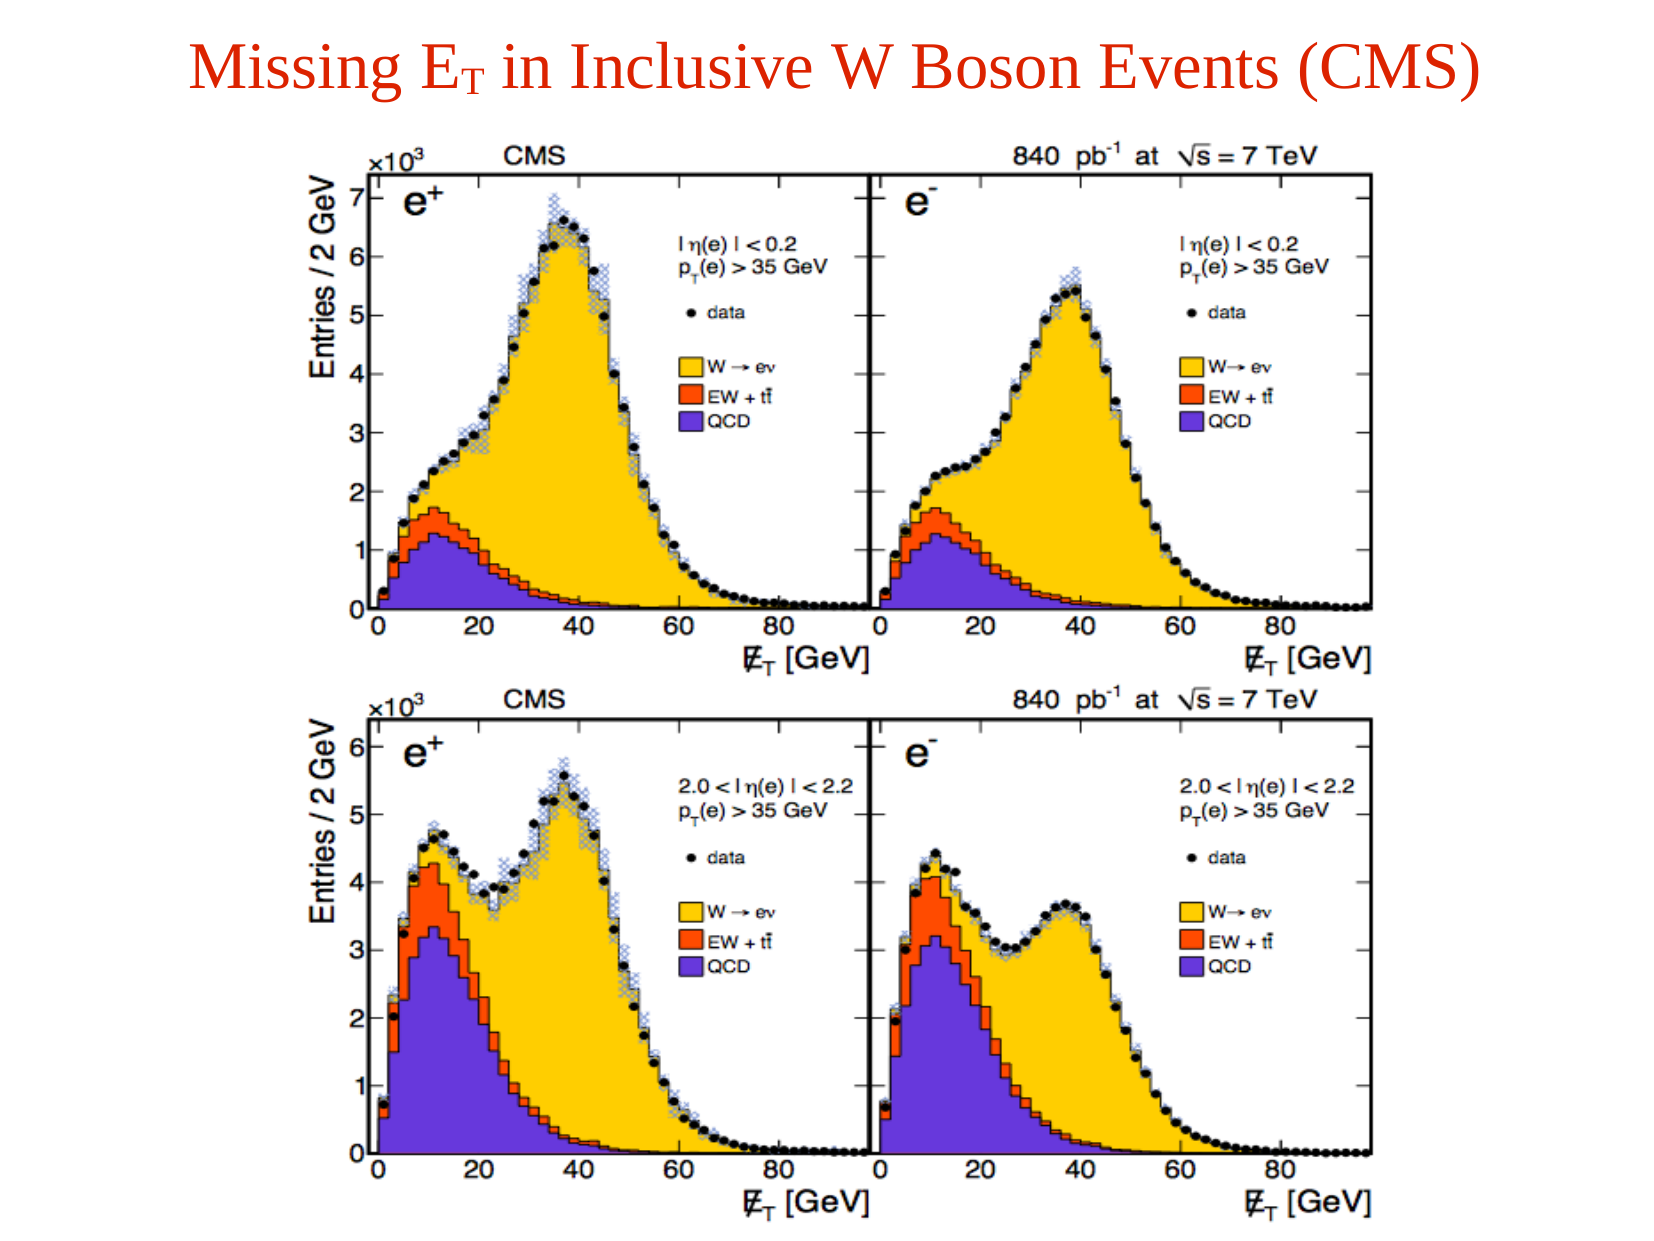

# Missing ET in Inclusive W Boson Events (CMS)